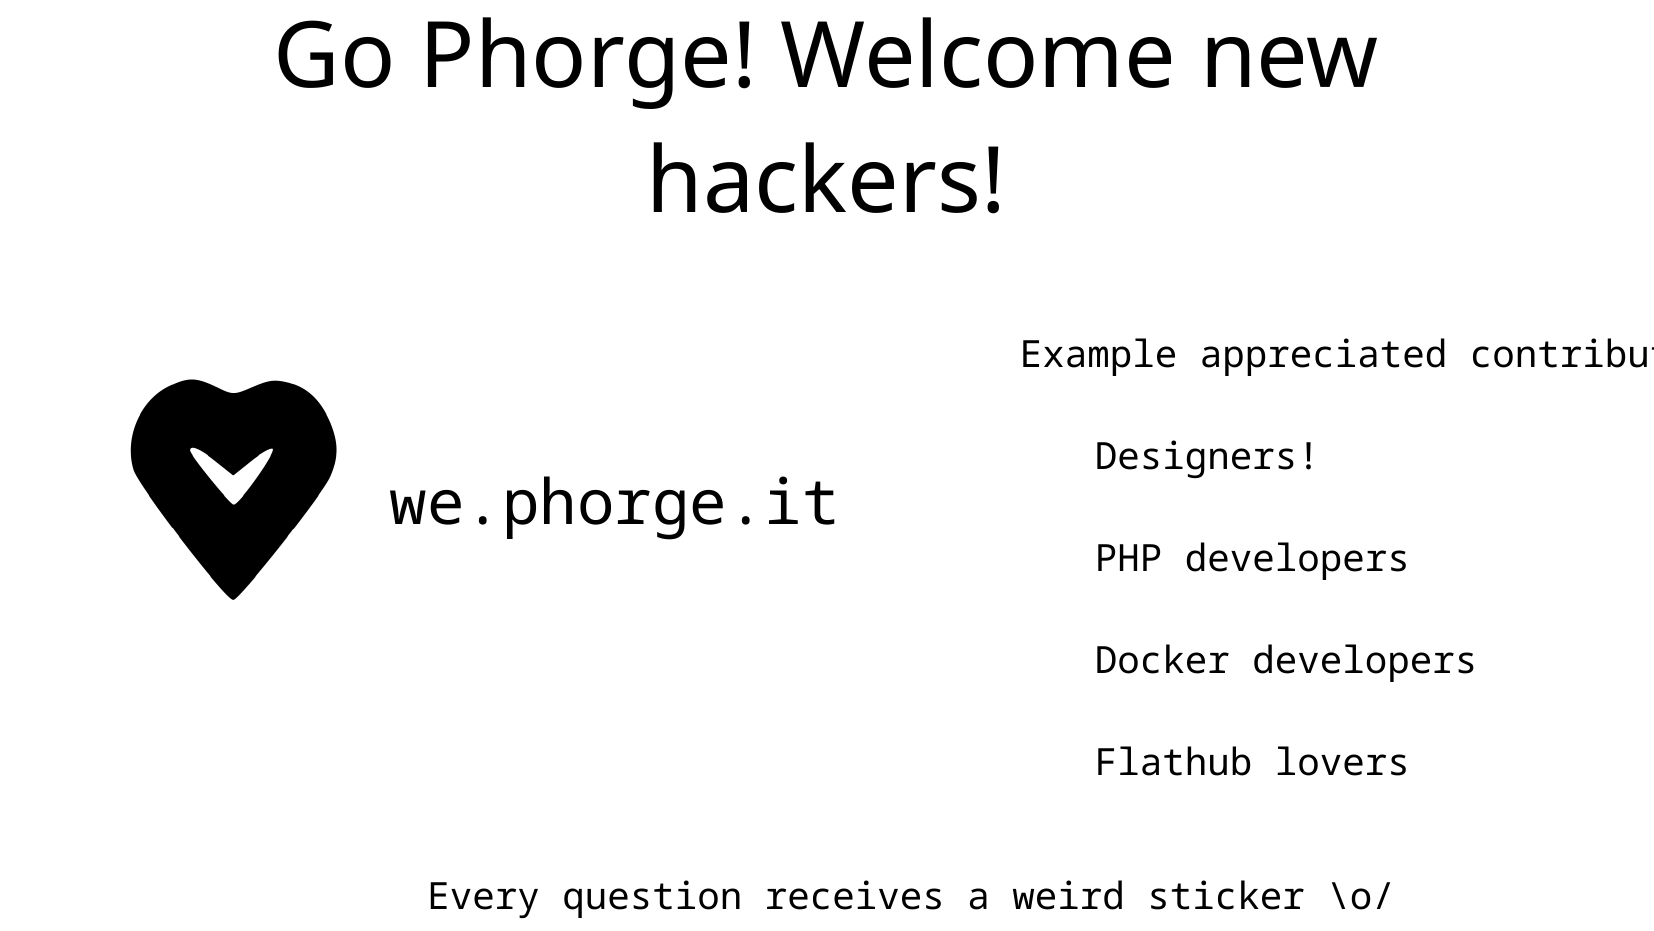

# Go Phorge! Welcome new hackers!
Example appreciated contributors:
	Designers!
	PHP developers
	Docker developers
	Flathub lovers
we.phorge.it
Every question receives a weird sticker \o/